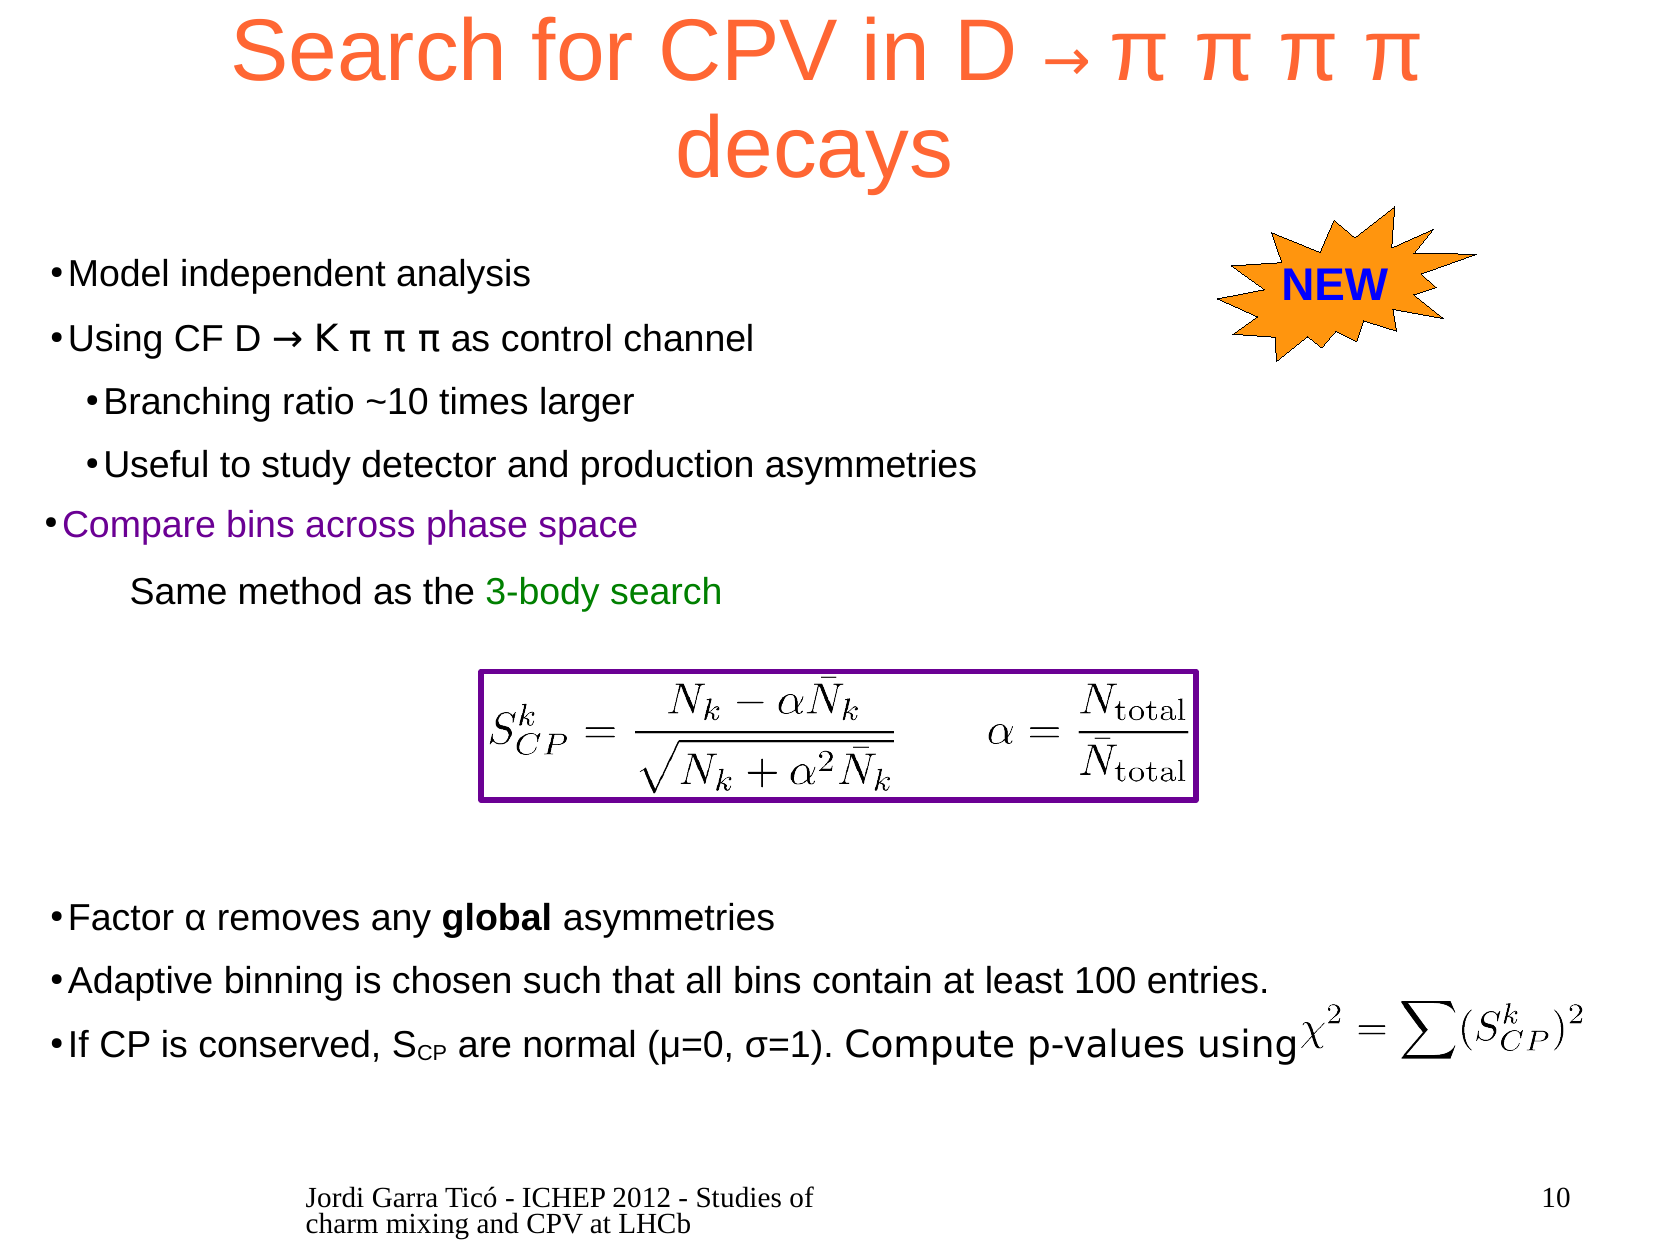

# Search for CPV in D → π π π π decays
NEW
Model independent analysis
Using CF D → K π π π as control channel
Branching ratio ~10 times larger
Useful to study detector and production asymmetries
Compare bins across phase space
Same method as the 3-body search
Factor α removes any global asymmetries
Adaptive binning is chosen such that all bins contain at least 100 entries.
If CP is conserved, SCP are normal (μ=0, σ=1). Compute p-values using
Jordi Garra Ticó - ICHEP 2012 - Studies of charm mixing and CPV at LHCb
10